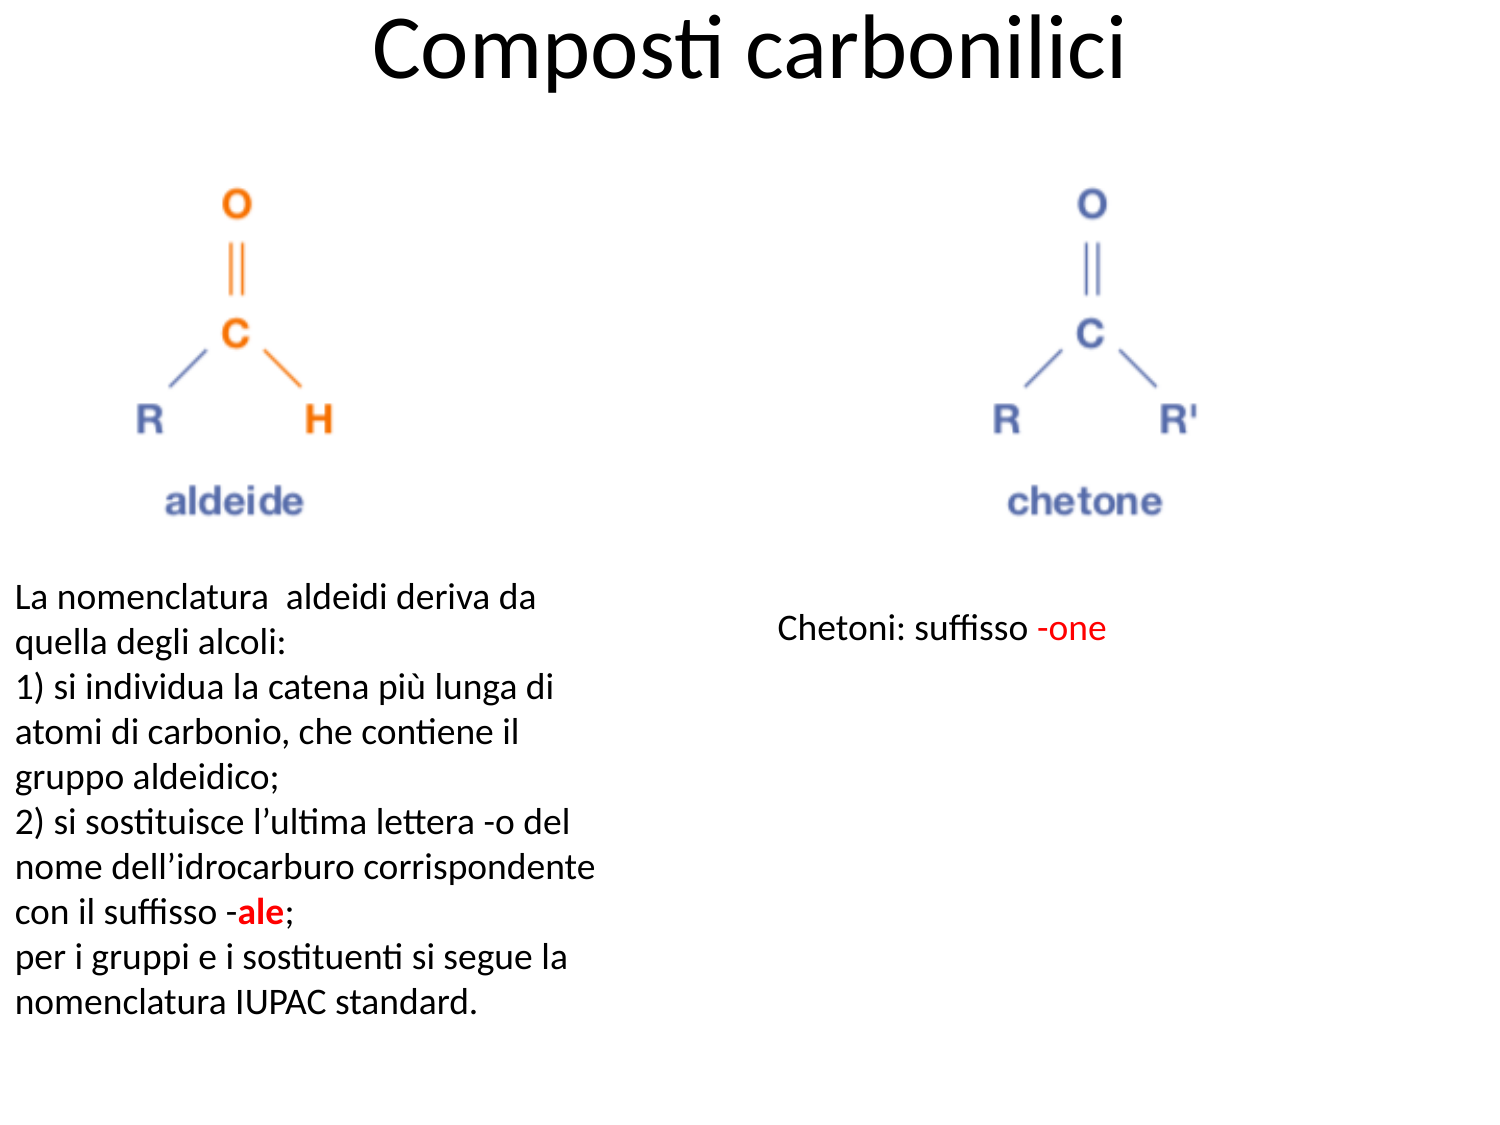

# Composti carbonilici
La nomenclatura aldeidi deriva da quella degli alcoli:
1) si individua la catena più lunga di atomi di carbonio, che contiene il gruppo aldeidico;
2) si sostituisce l’ultima lettera -o del nome dell’idrocarburo corrispondente con il suffisso -ale;
per i gruppi e i sostituenti si segue la nomenclatura IUPAC standard.
Chetoni: suffisso -one